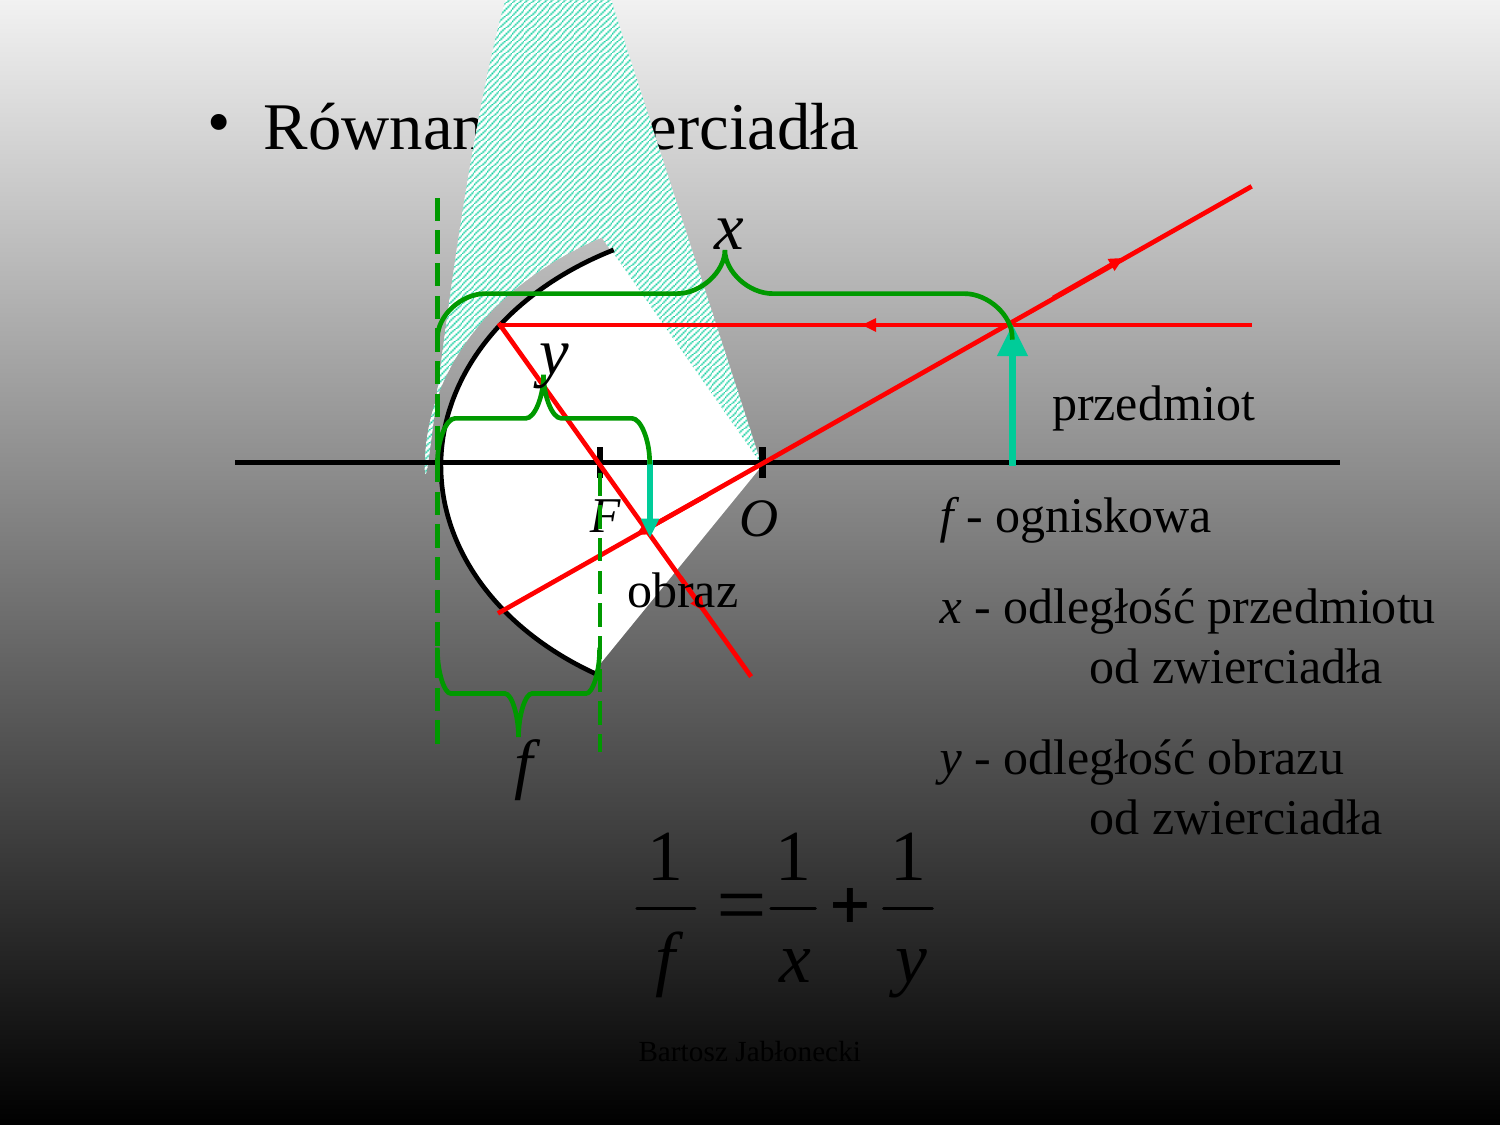

Równanie zwierciadła
x
y
f
F
O
przedmiot
obraz
f - ogniskowa
x - odległość przedmiotu 	od zwierciadła
y - odległość obrazu		od zwierciadła
Bartosz Jabłonecki